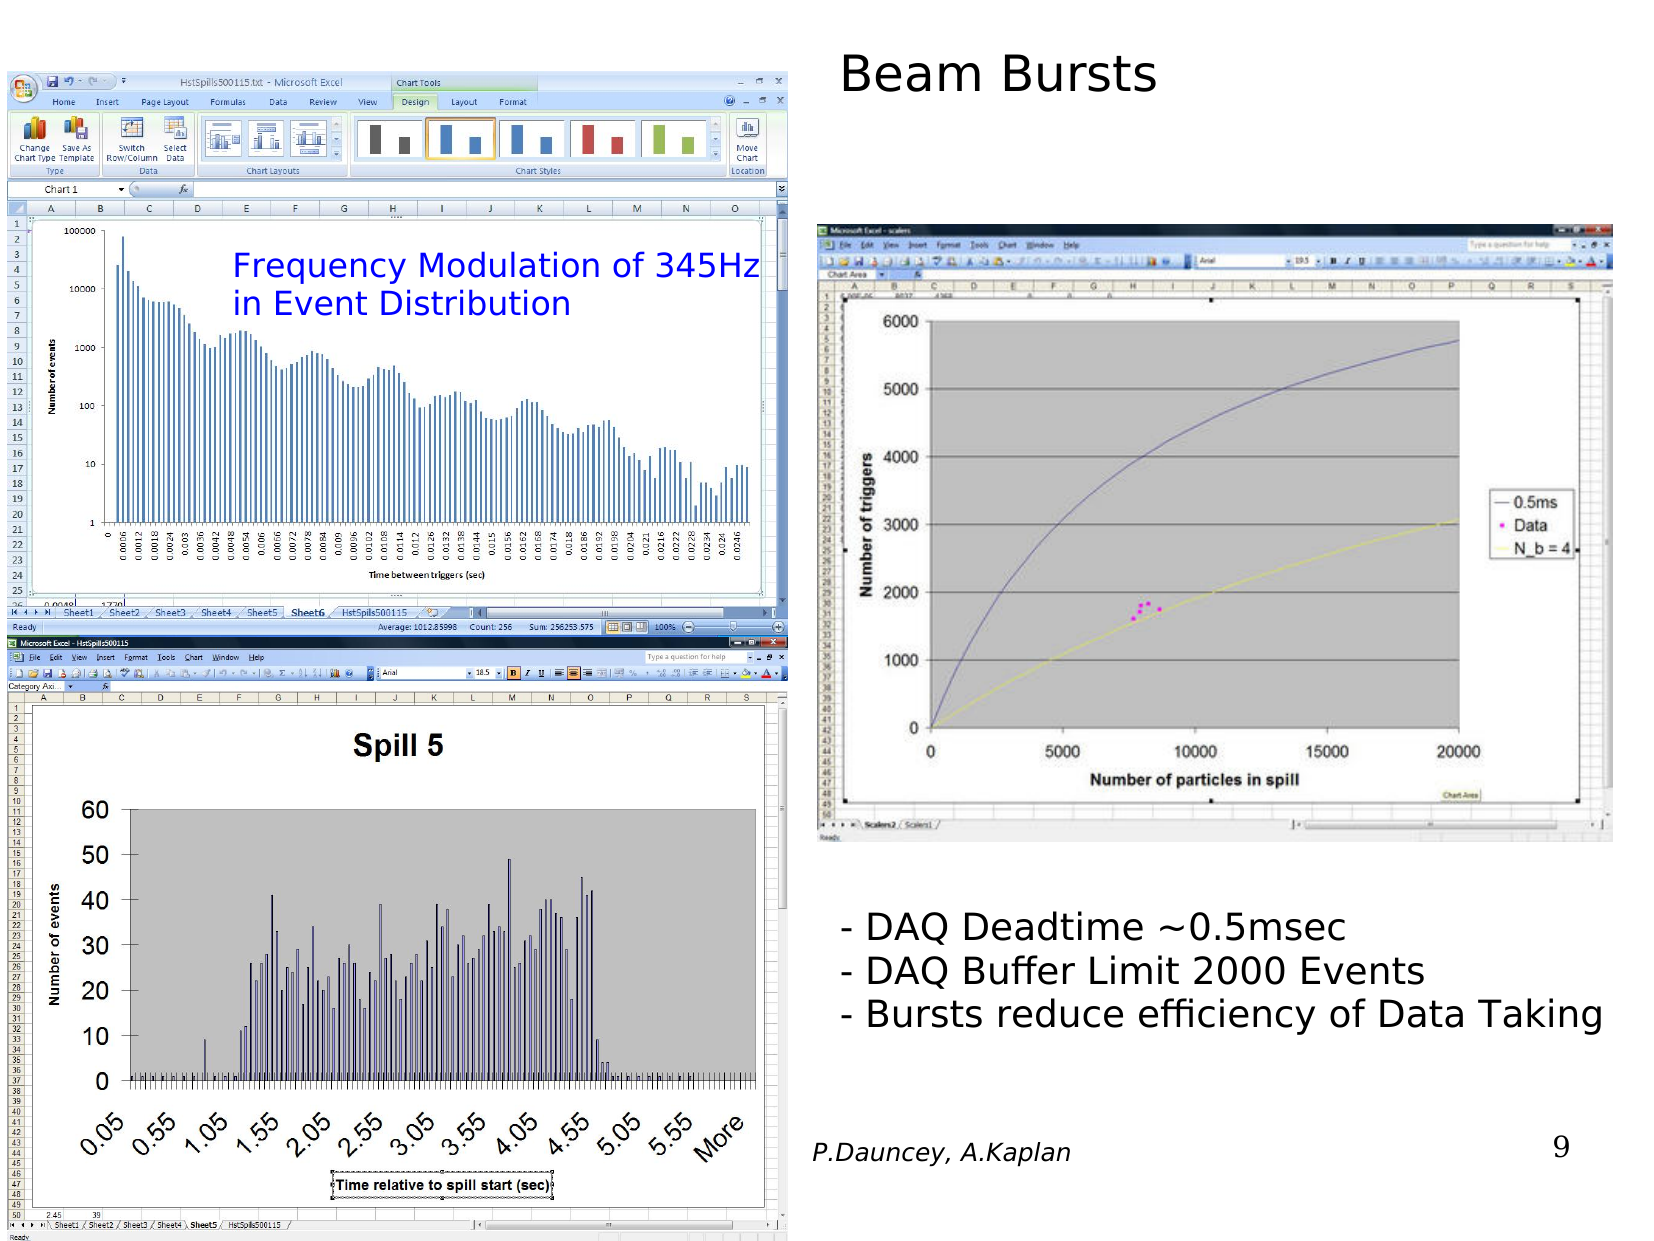

Beam Bursts
Frequency Modulation of 345Hz
in Event Distribution
- DAQ Deadtime ~0.5msec
- DAQ Buffer Limit 2000 Events
- Bursts reduce efficiency of Data Taking
9
P.Dauncey, A.Kaplan